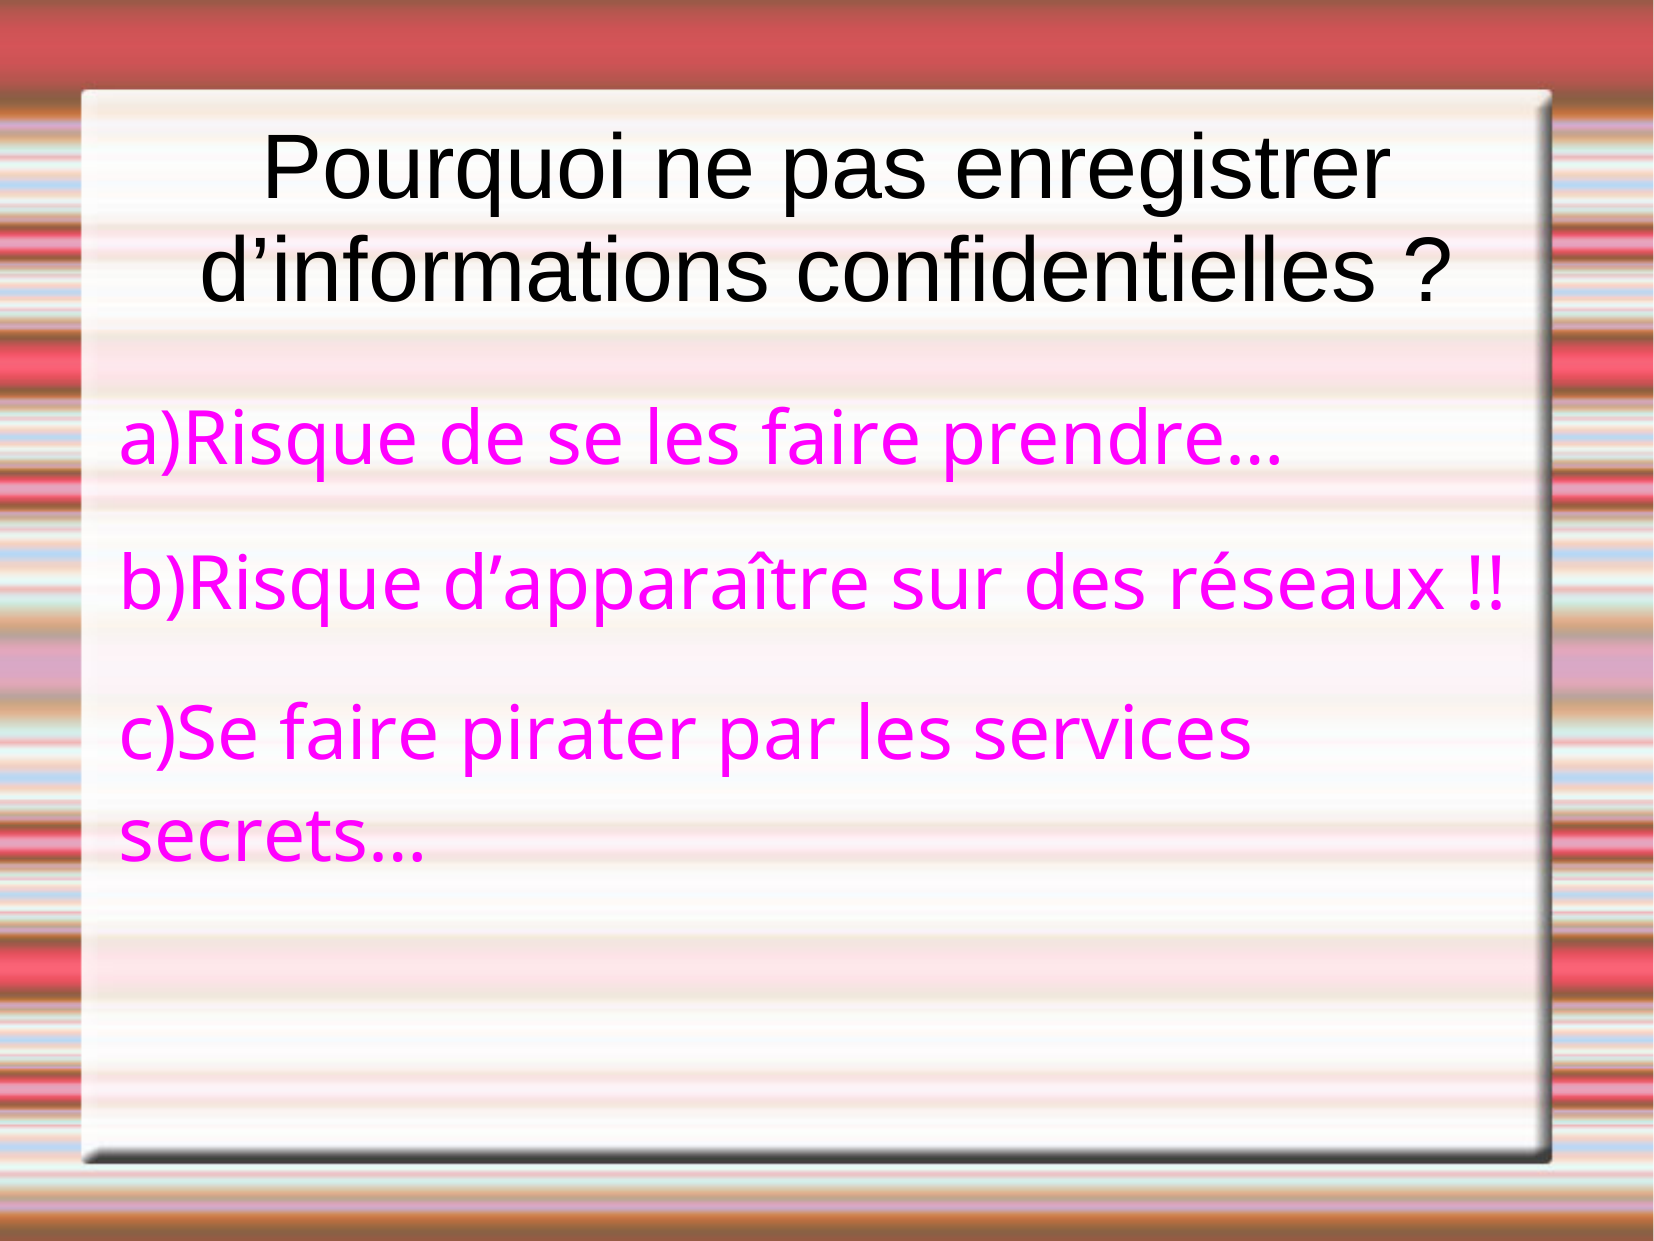

# Pourquoi ne pas enregistrer d’informations confidentielles ?
a)Risque de se les faire prendre…
b)Risque d’apparaître sur des réseaux !!
c)Se faire pirater par les services secrets…